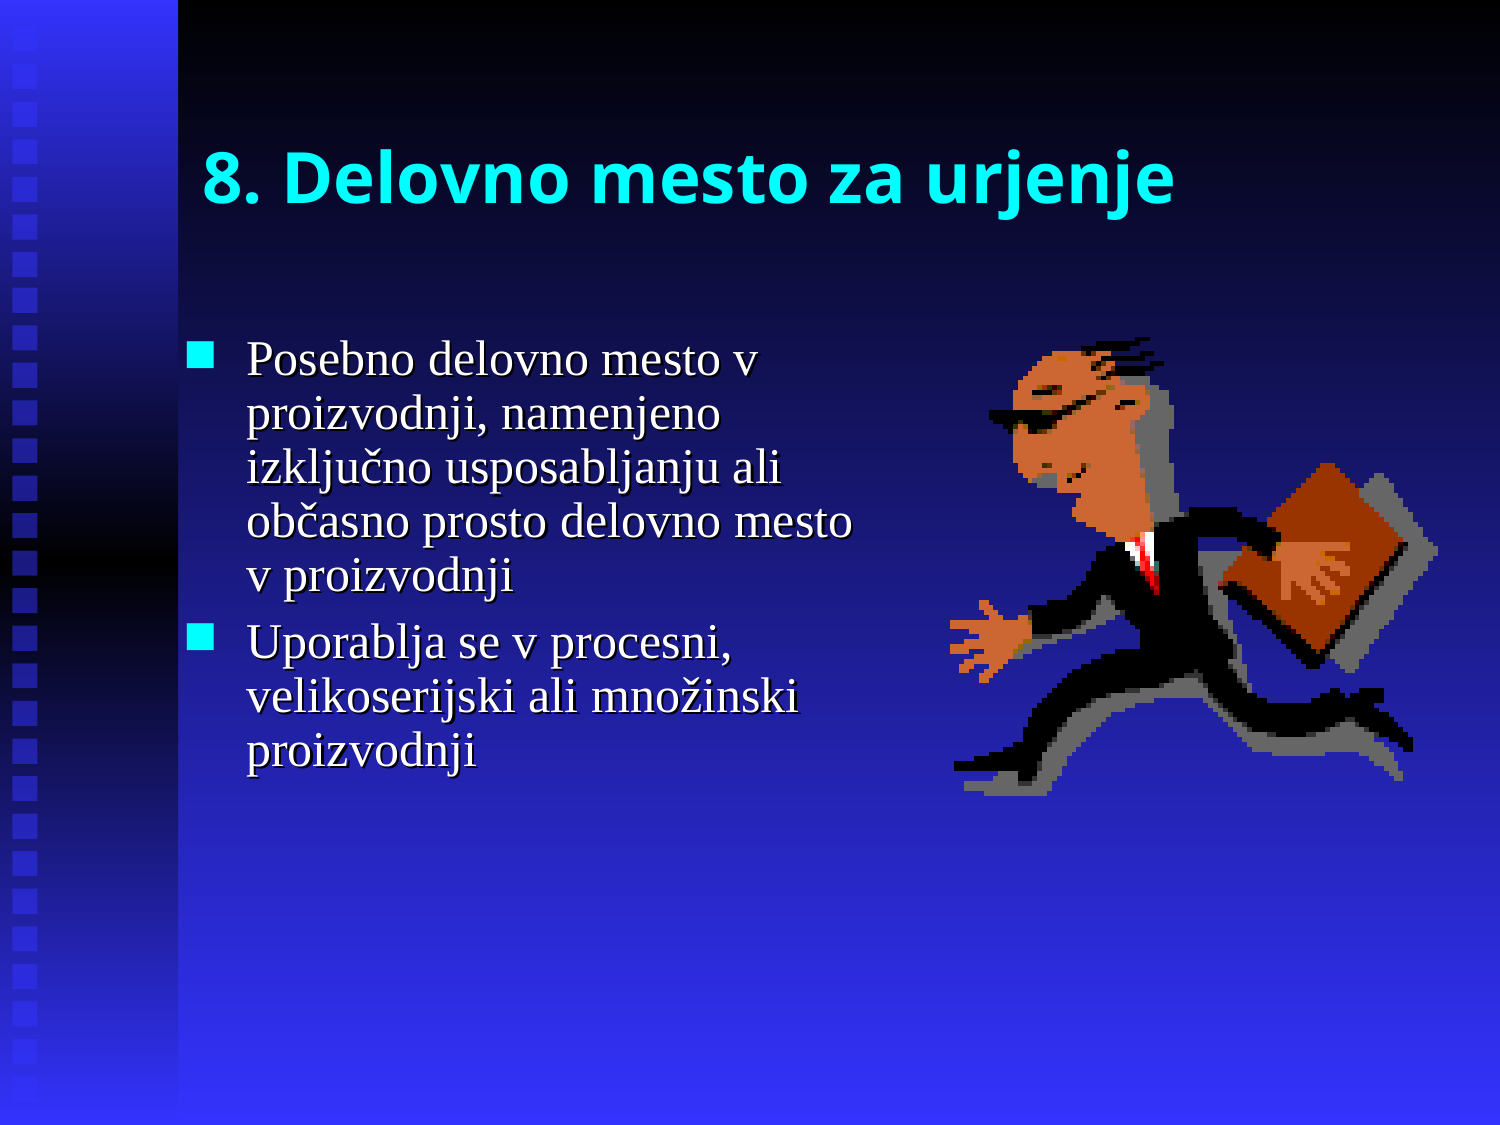

# 8. Delovno mesto za urjenje
Posebno delovno mesto v proizvodnji, namenjeno izključno usposabljanju ali občasno prosto delovno mesto v proizvodnji
Uporablja se v procesni, velikoserijski ali množinski proizvodnji